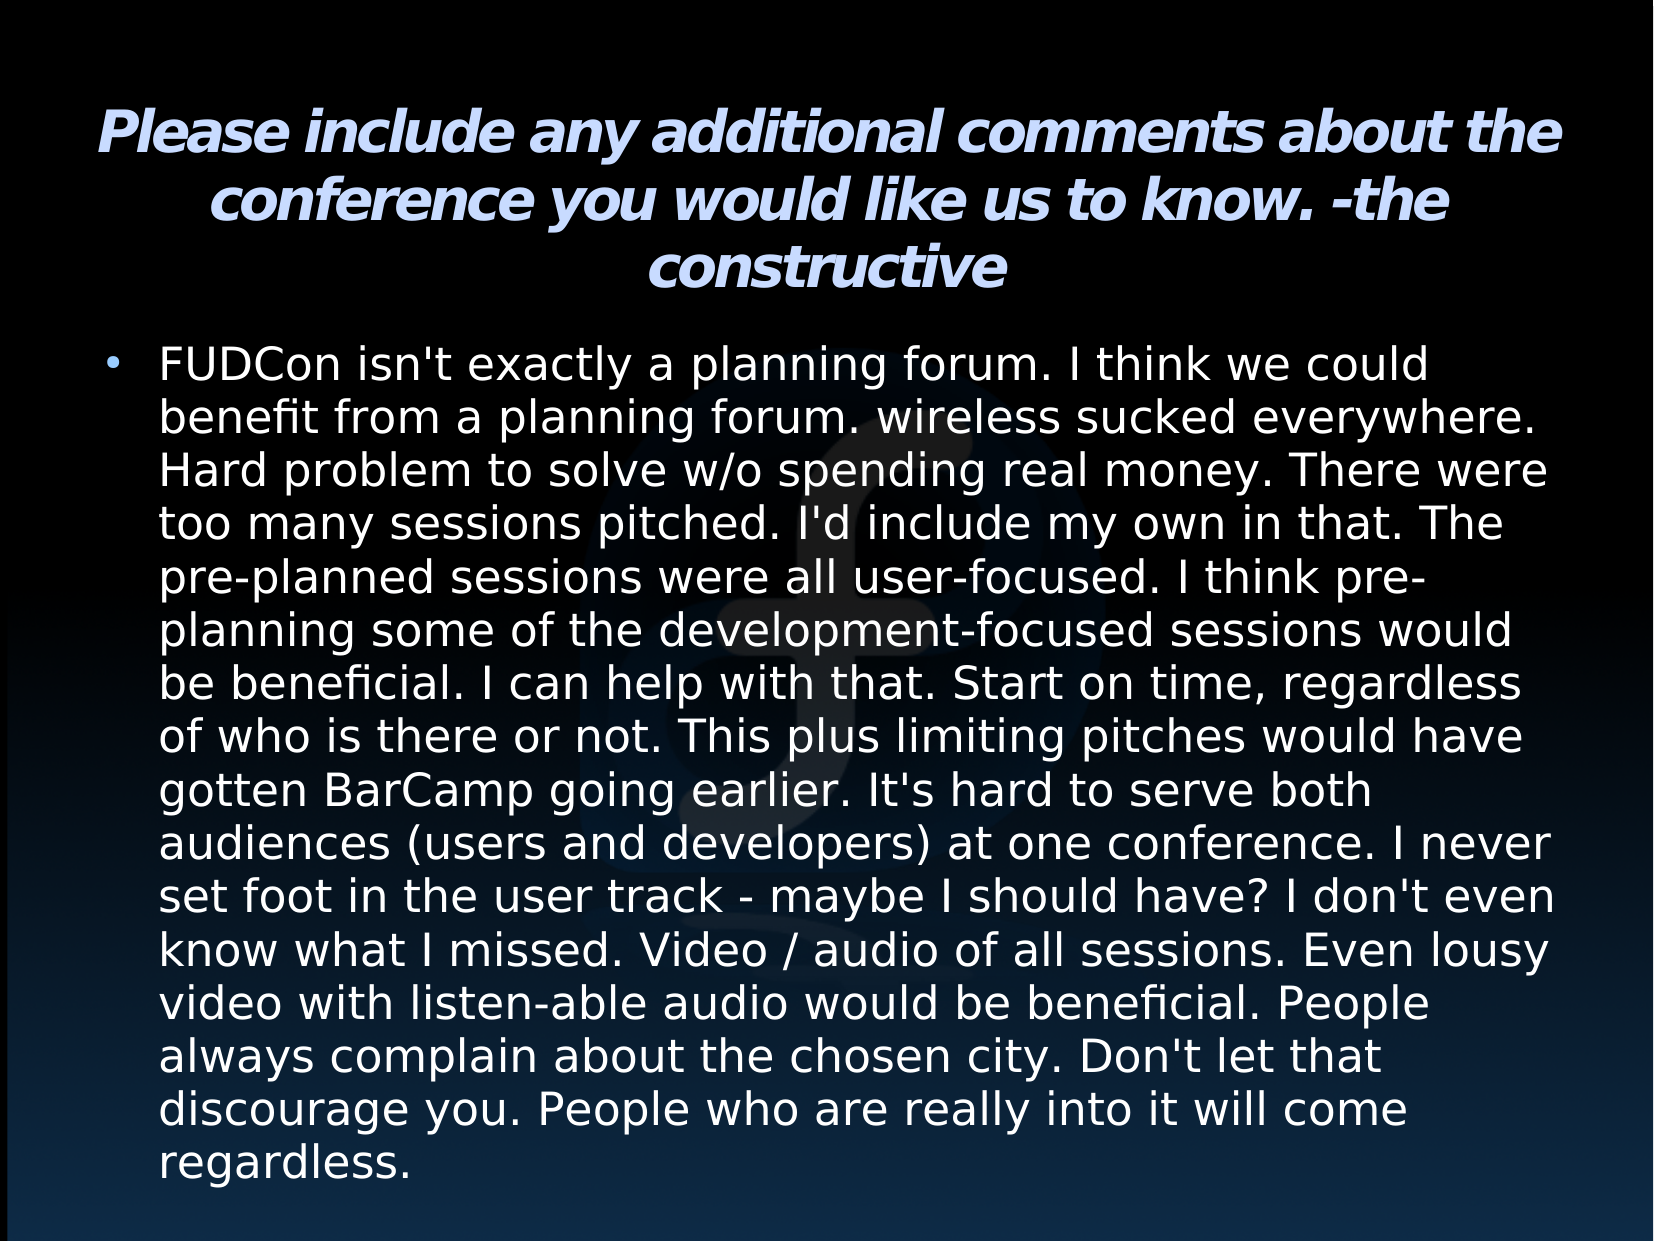

# Please include any additional comments about the conference you would like us to know. -the constructive
FUDCon isn't exactly a planning forum. I think we could benefit from a planning forum. wireless sucked everywhere. Hard problem to solve w/o spending real money. There were too many sessions pitched. I'd include my own in that. The pre-planned sessions were all user-focused. I think pre-planning some of the development-focused sessions would be beneficial. I can help with that. Start on time, regardless of who is there or not. This plus limiting pitches would have gotten BarCamp going earlier. It's hard to serve both audiences (users and developers) at one conference. I never set foot in the user track - maybe I should have? I don't even know what I missed. Video / audio of all sessions. Even lousy video with listen-able audio would be beneficial. People always complain about the chosen city. Don't let that discourage you. People who are really into it will come regardless.